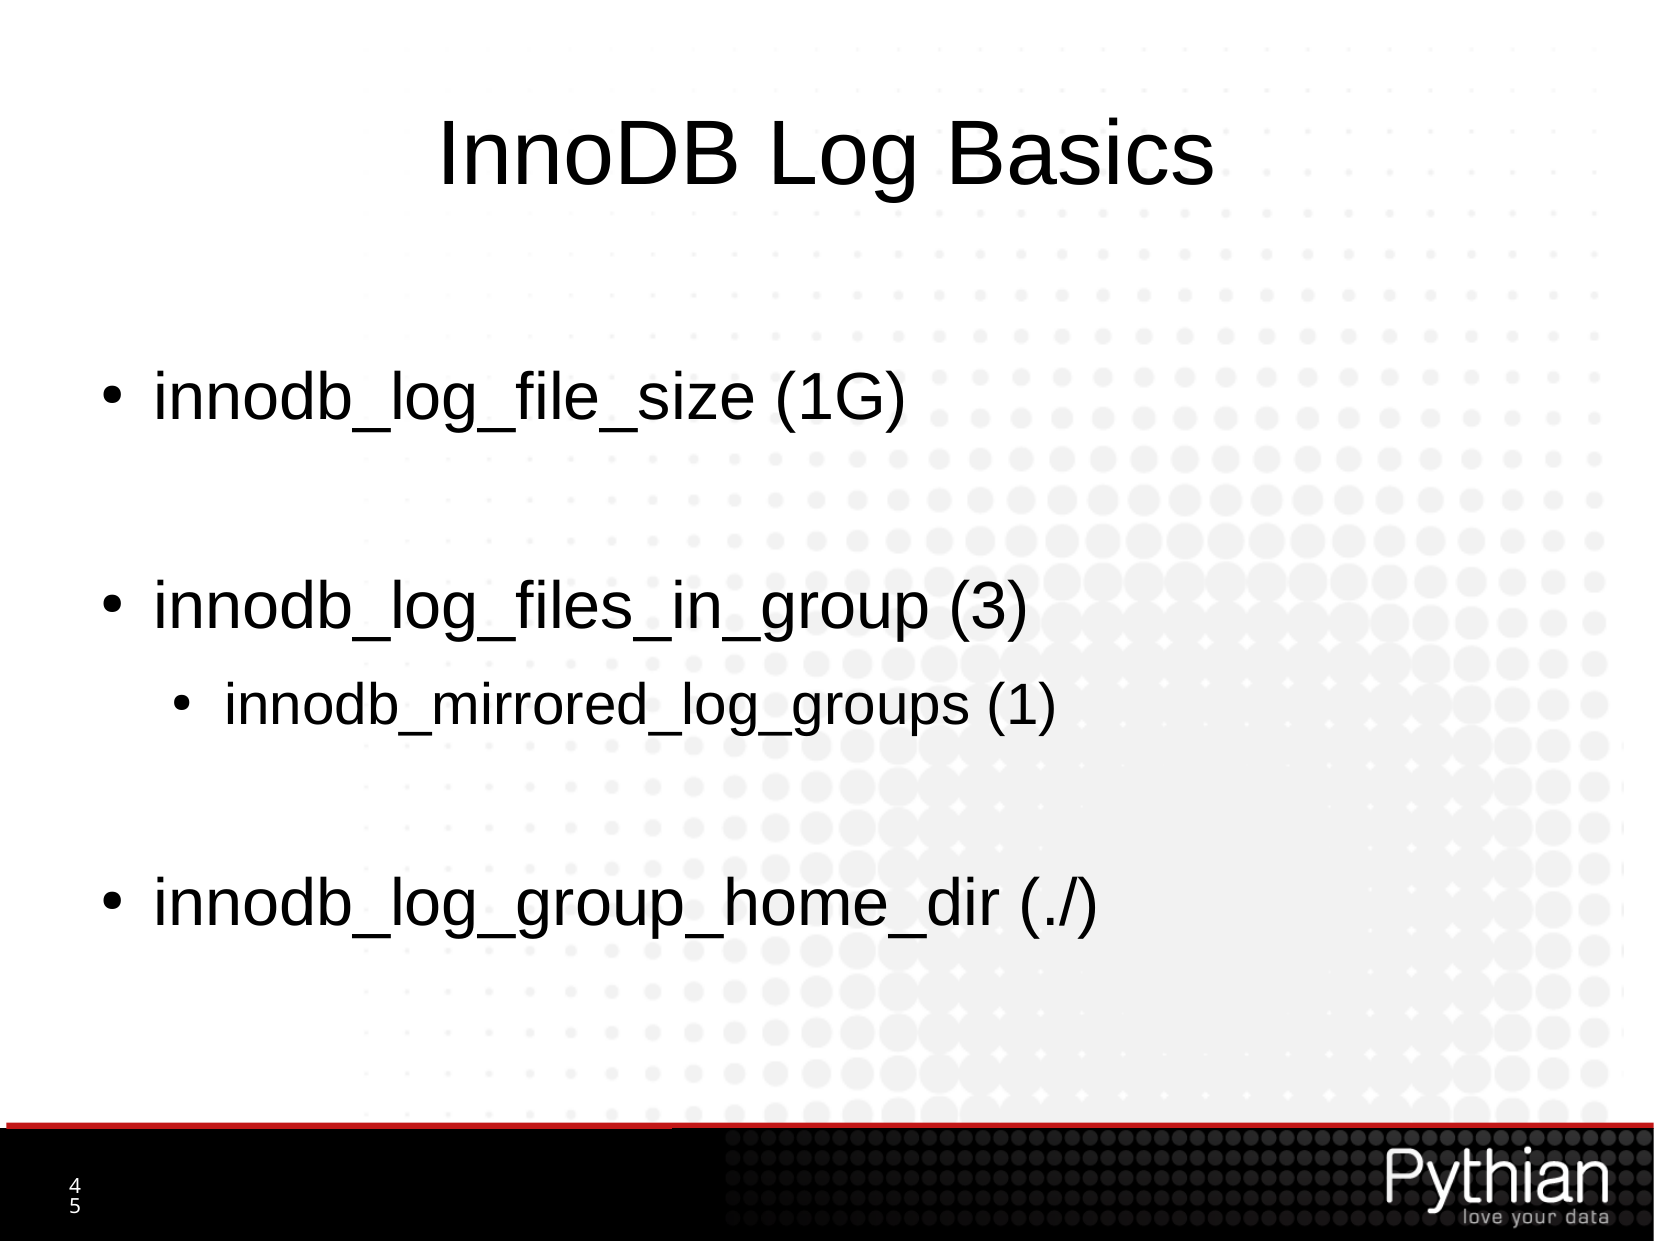

# InnoDB Log Basics
innodb_log_file_size (1G)
innodb_log_files_in_group (3)
innodb_mirrored_log_groups (1)
innodb_log_group_home_dir (./)